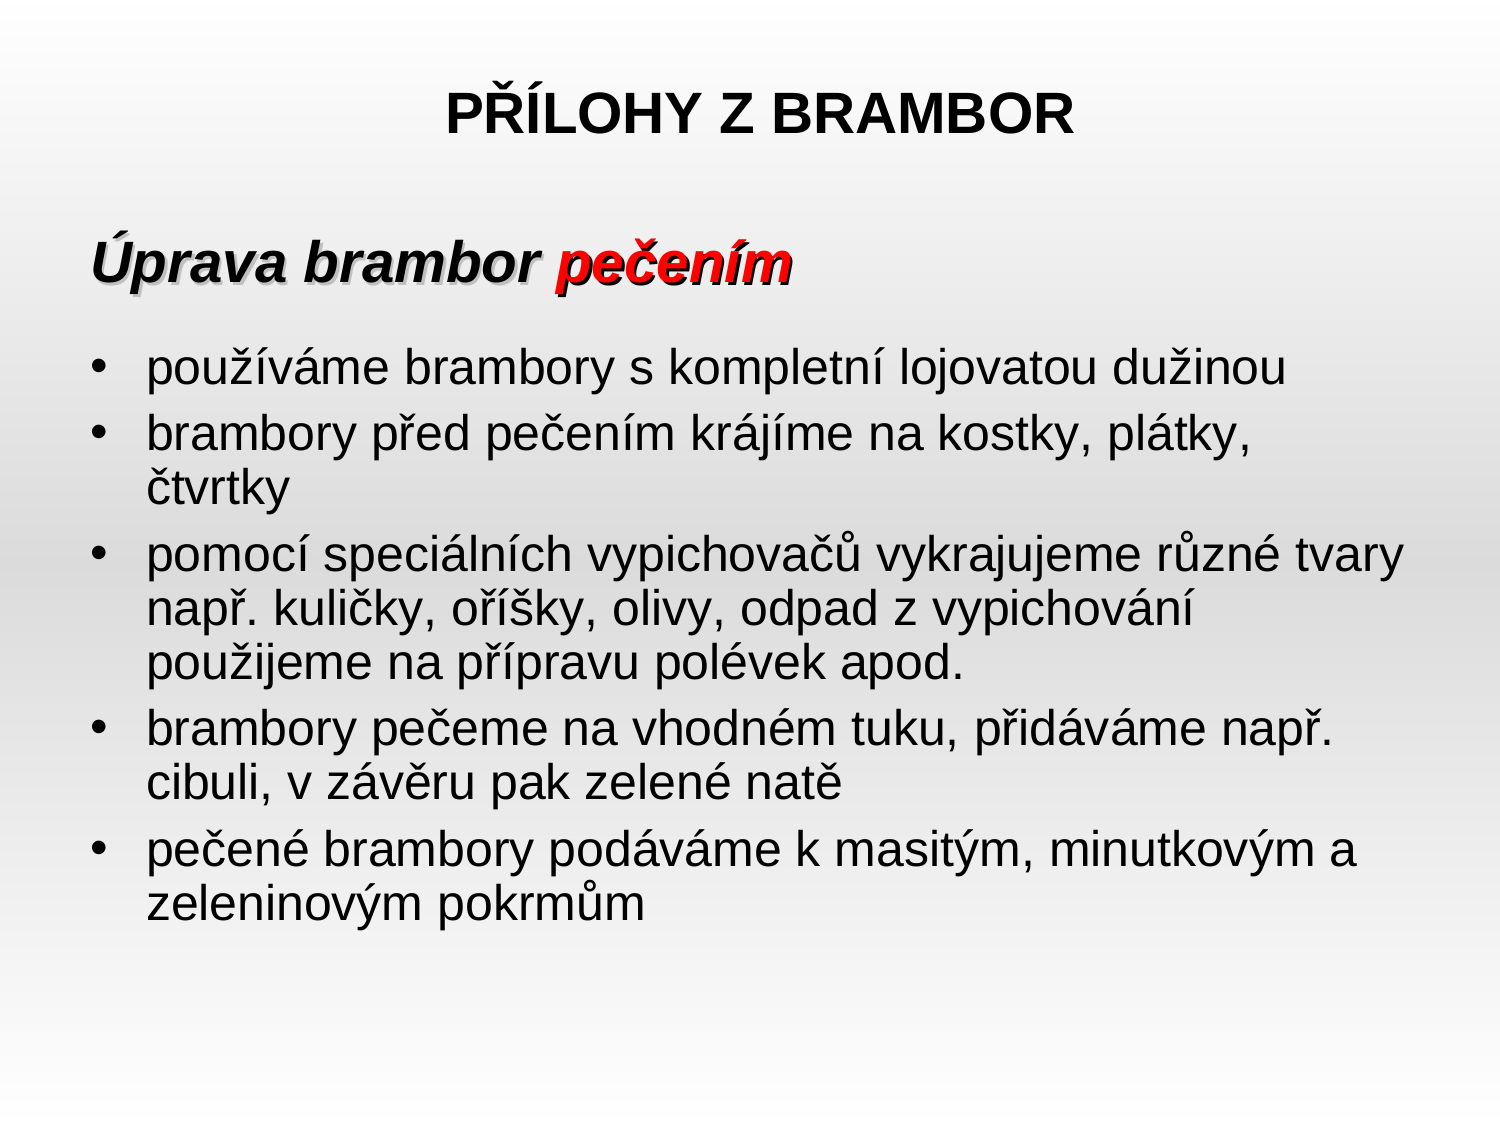

# PŘÍLOHY Z BRAMBOR
Úprava brambor pečením
používáme brambory s kompletní lojovatou dužinou
brambory před pečením krájíme na kostky, plátky, čtvrtky
pomocí speciálních vypichovačů vykrajujeme různé tvary např. kuličky, oříšky, olivy, odpad z vypichování použijeme na přípravu polévek apod.
brambory pečeme na vhodném tuku, přidáváme např. cibuli, v závěru pak zelené natě
pečené brambory podáváme k masitým, minutkovým a zeleninovým pokrmům